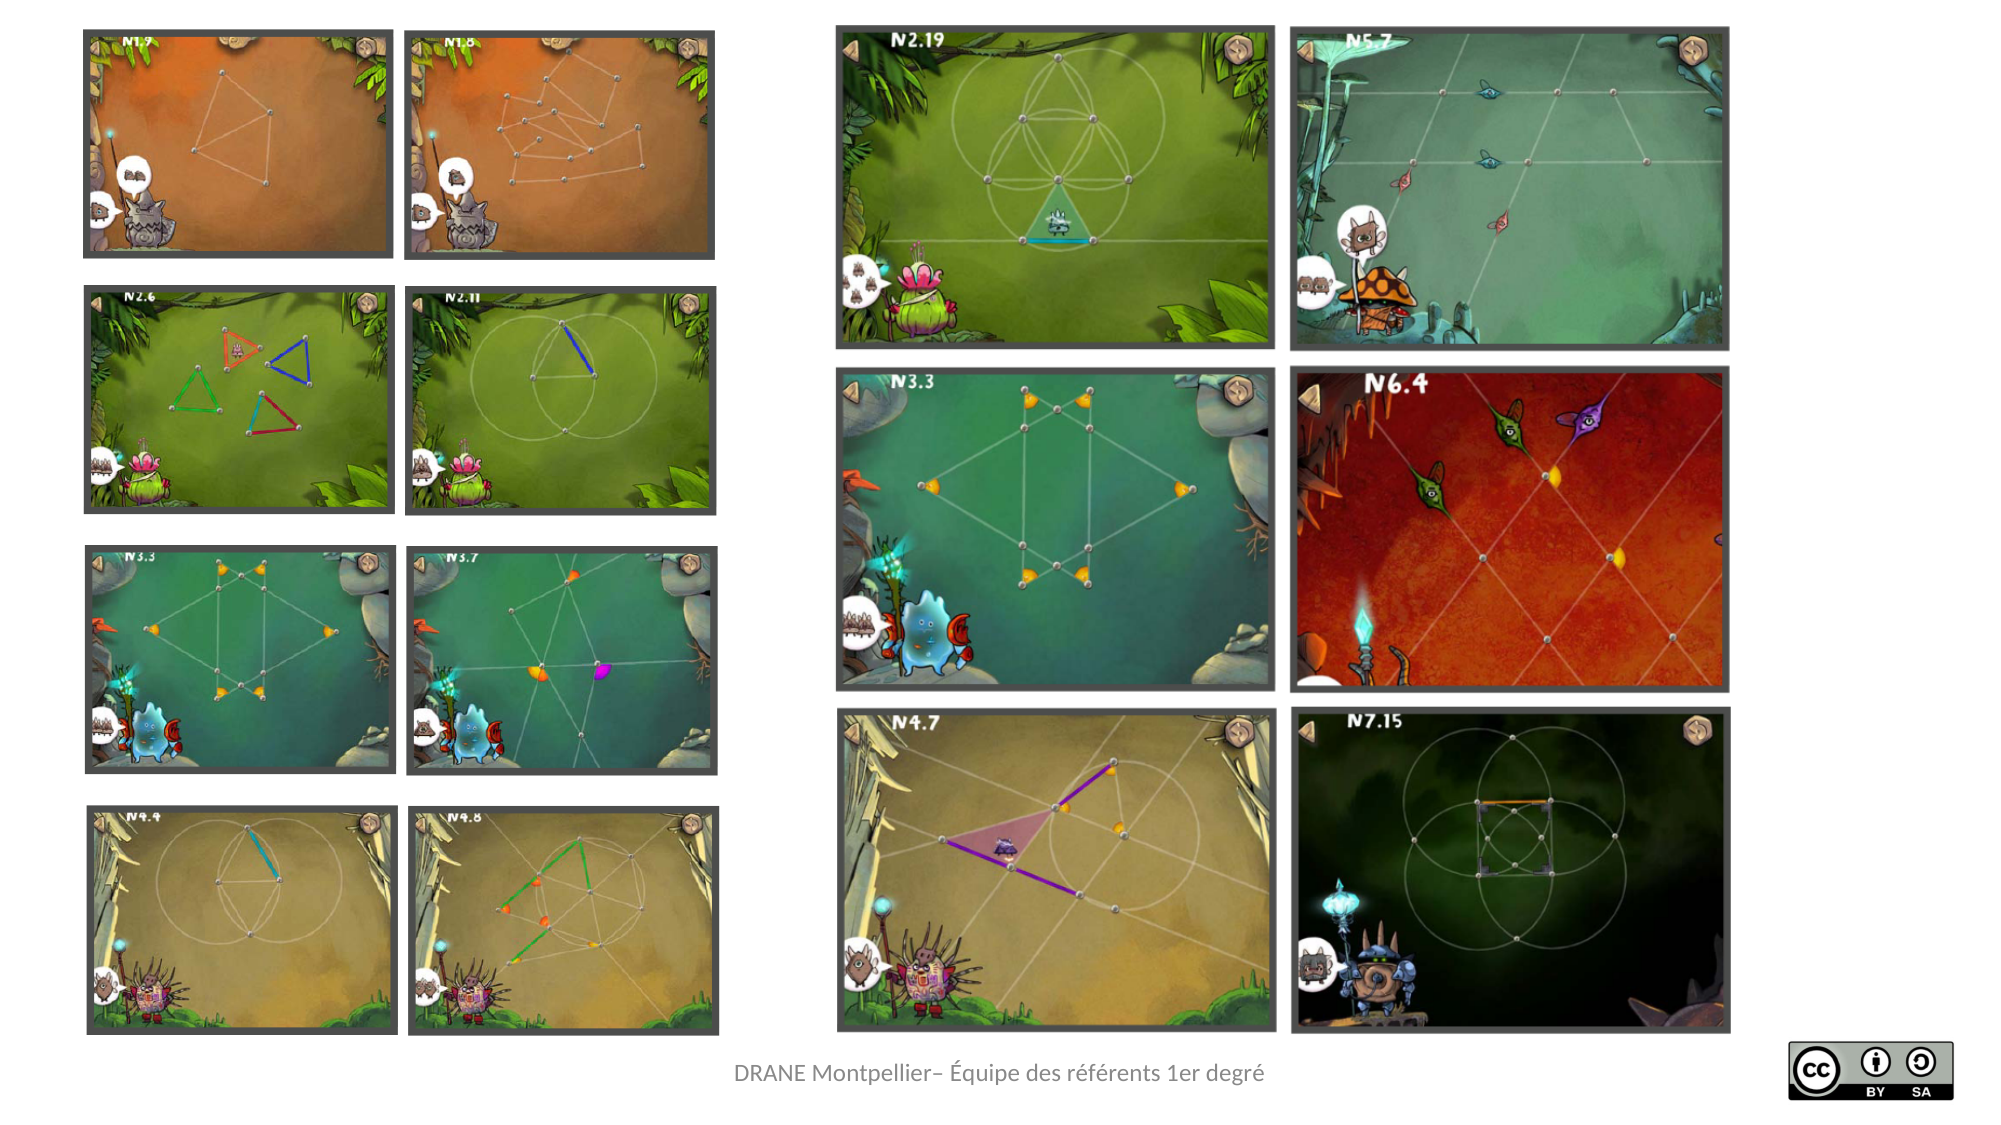

DRANE Montpellier– Équipe des référents 1er degré